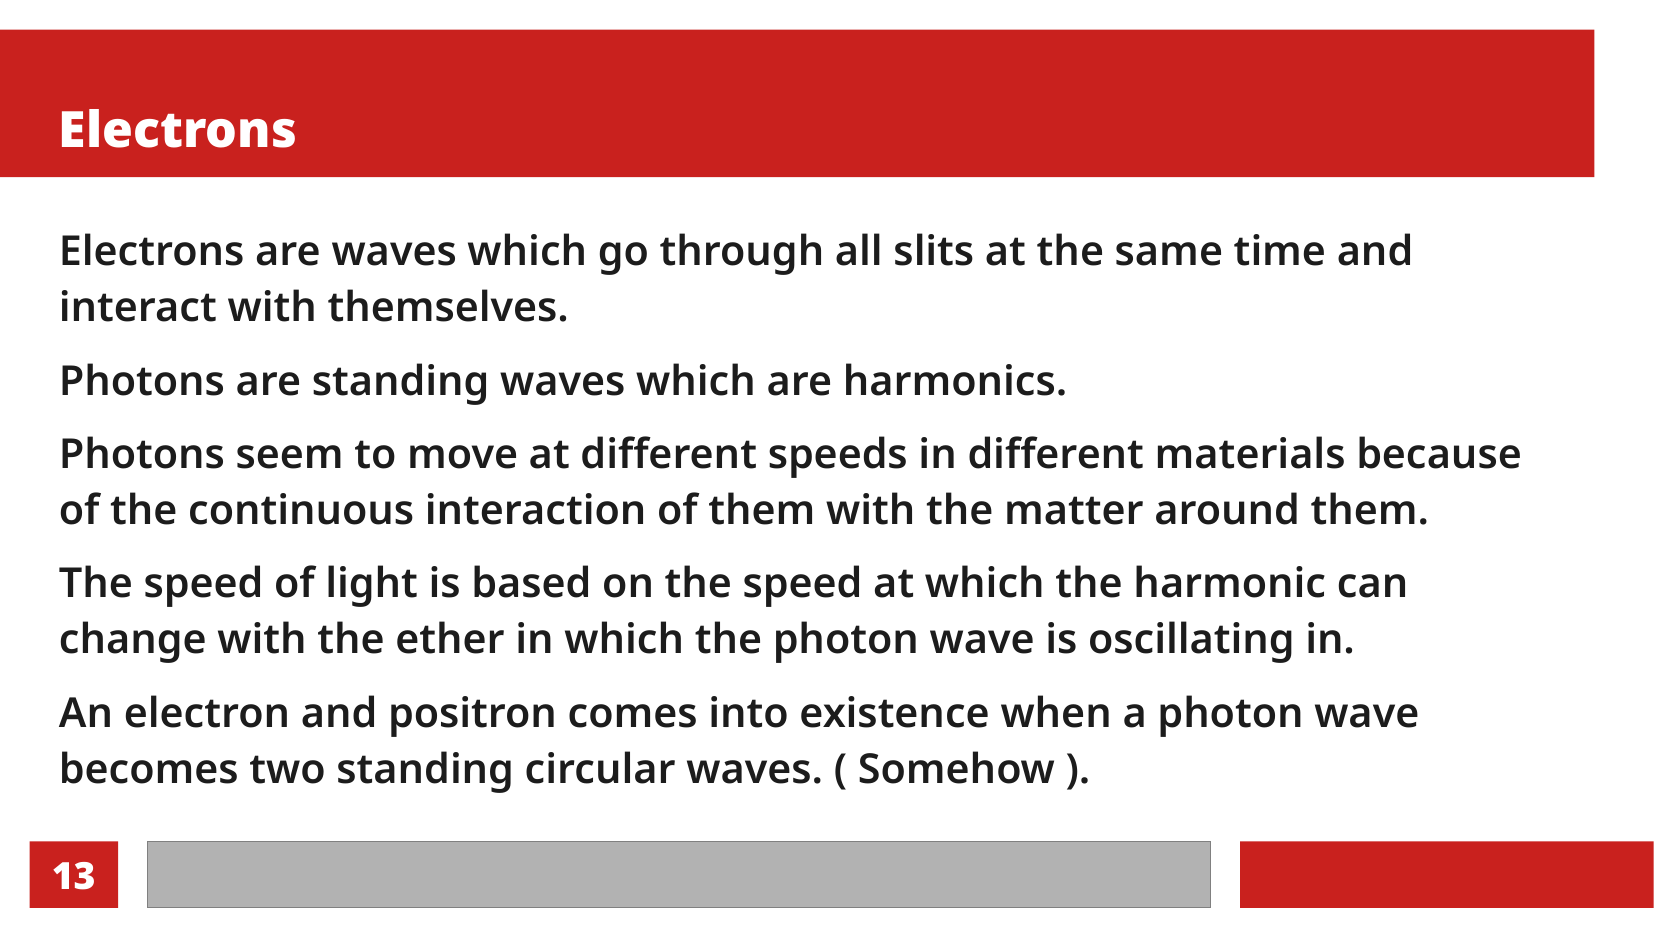

# Electrons
Electrons are waves which go through all slits at the same time and interact with themselves.
Photons are standing waves which are harmonics.
Photons seem to move at different speeds in different materials because of the continuous interaction of them with the matter around them.
The speed of light is based on the speed at which the harmonic can change with the ether in which the photon wave is oscillating in.
An electron and positron comes into existence when a photon wave becomes two standing circular waves. ( Somehow ).
13